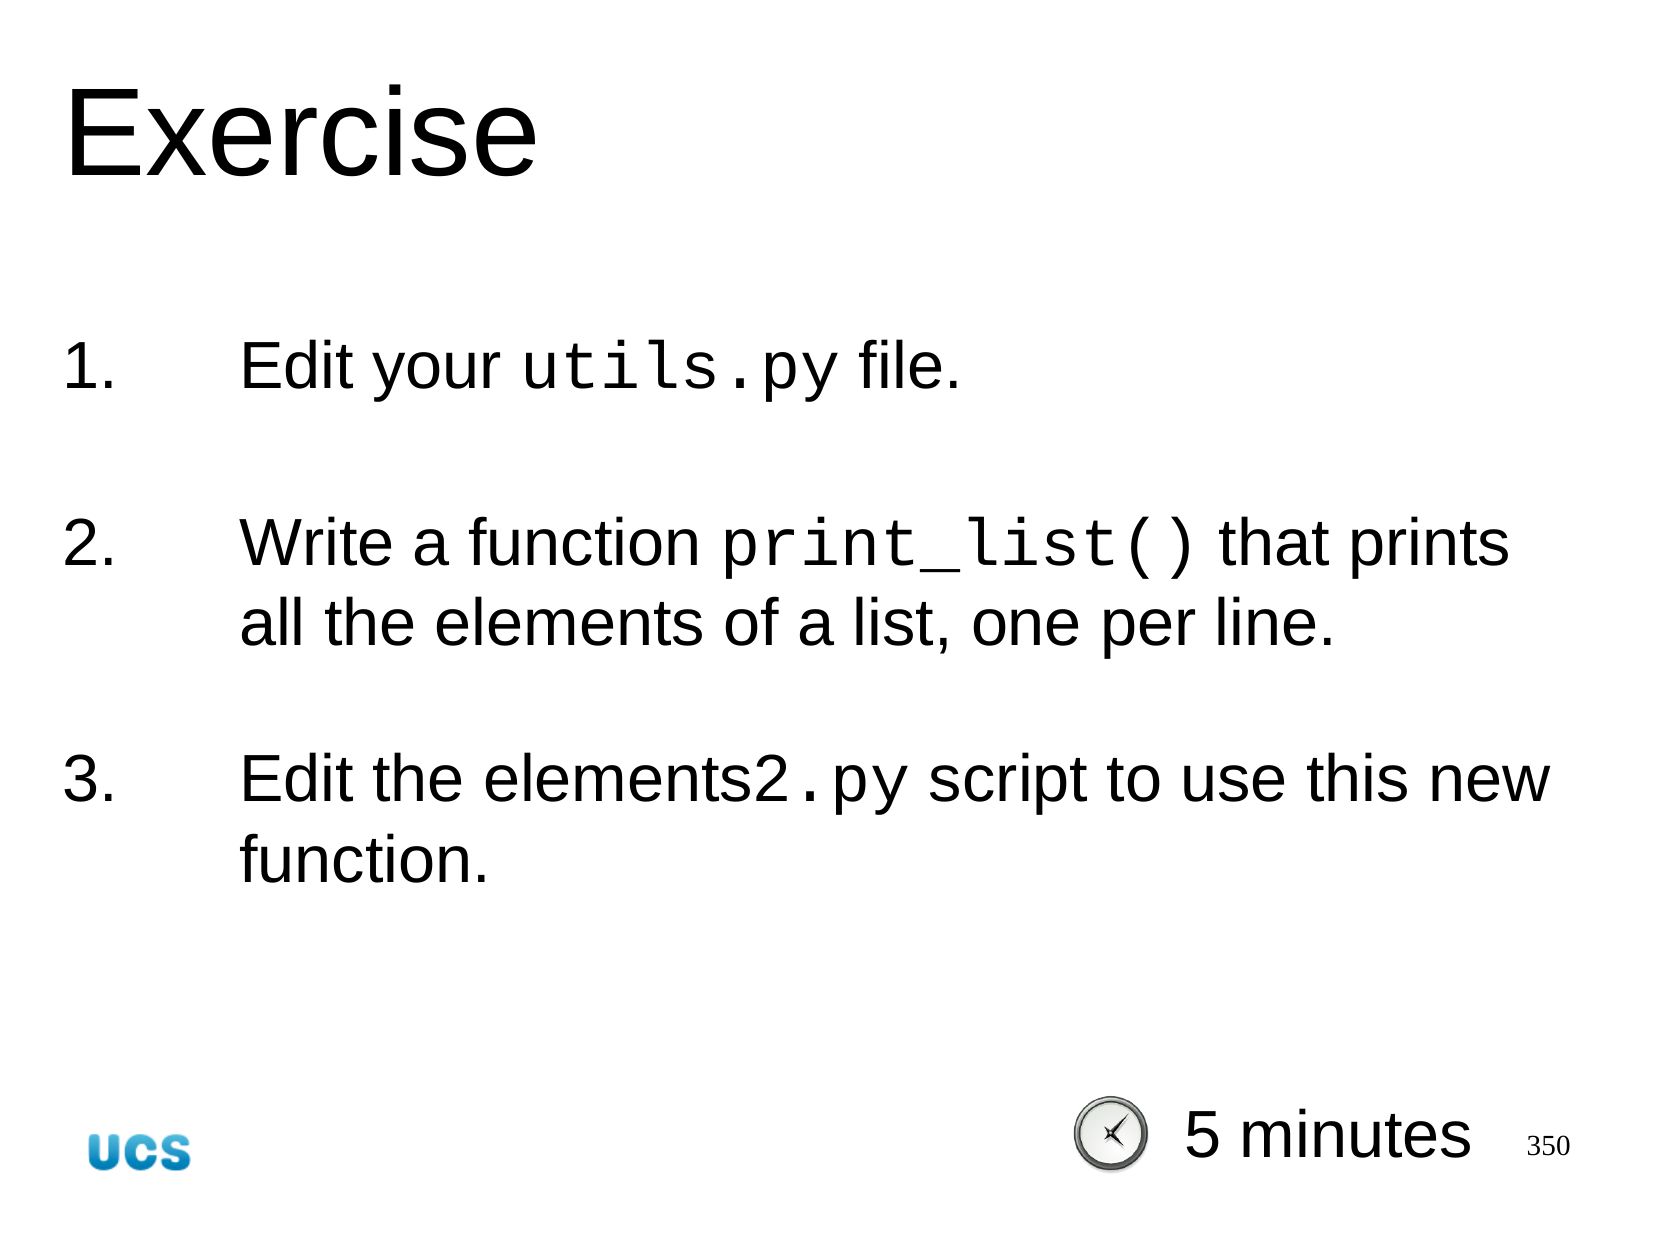

Exercise
1.
Edit your utils.py file.
2.
Write a function print_list() that prints
all the elements of a list, one per line.
3.
Edit the elements2.py script to use this new
function.
5 minutes
350